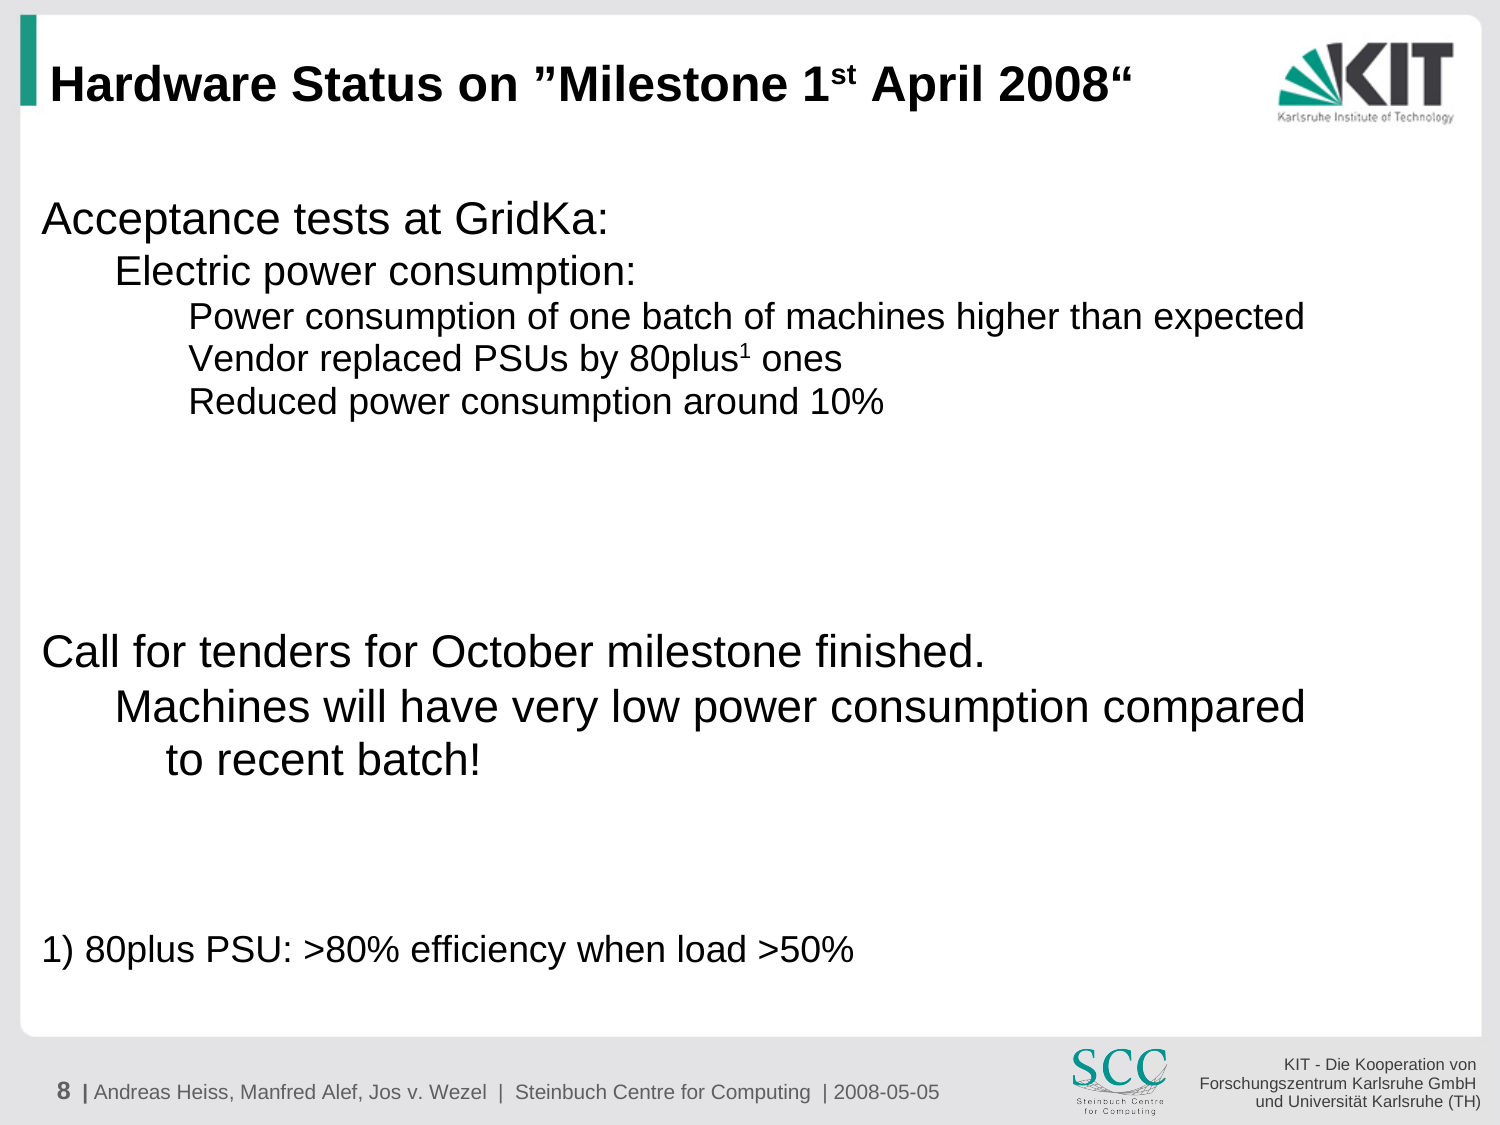

Hardware Status on ”Milestone 1st April 2008“
# Acceptance tests at GridKa:
Electric power consumption:
Power consumption of one batch of machines higher than expected
Vendor replaced PSUs by 80plus1 ones
Reduced power consumption around 10%
Call for tenders for October milestone finished.
Machines will have very low power consumption compared
 to recent batch!
1) 80plus PSU: >80% efficiency when load >50%